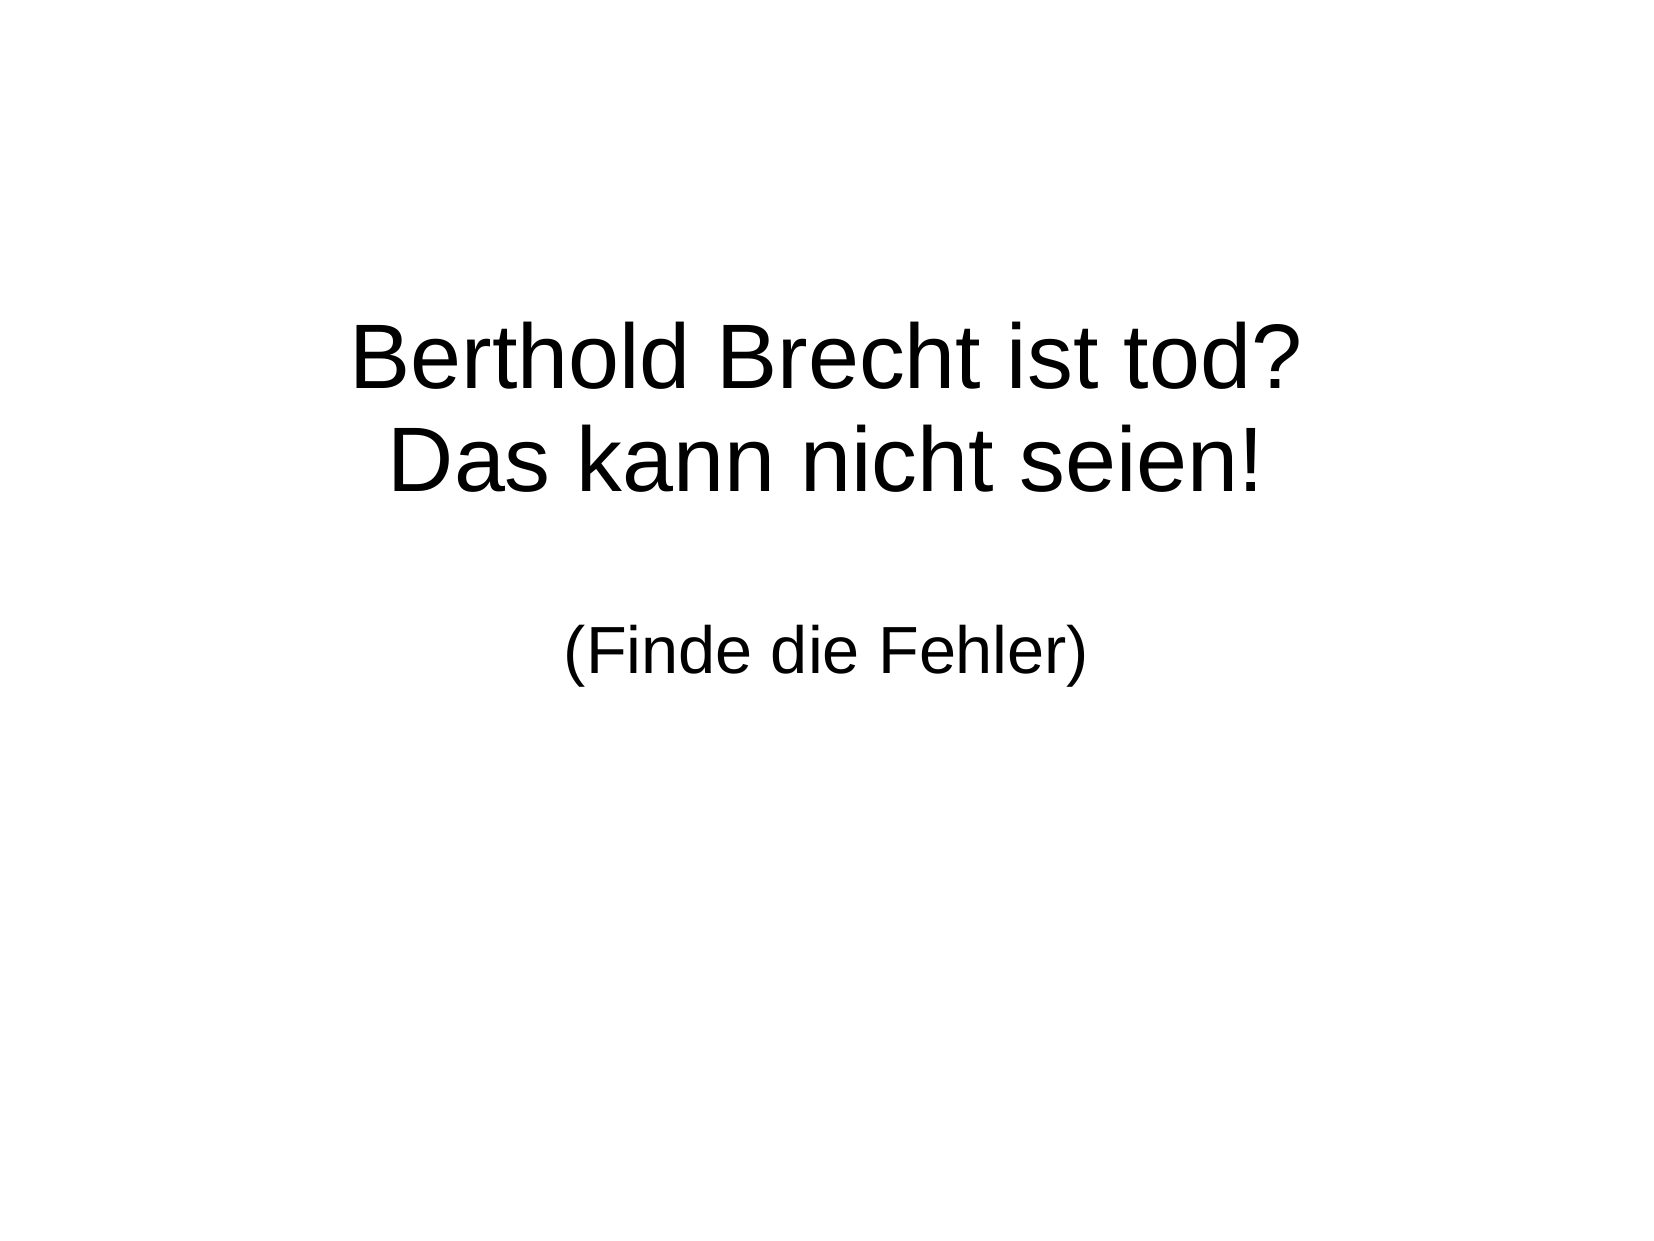

# Berthold Brecht ist tod? Das kann nicht seien! (Finde die Fehler)